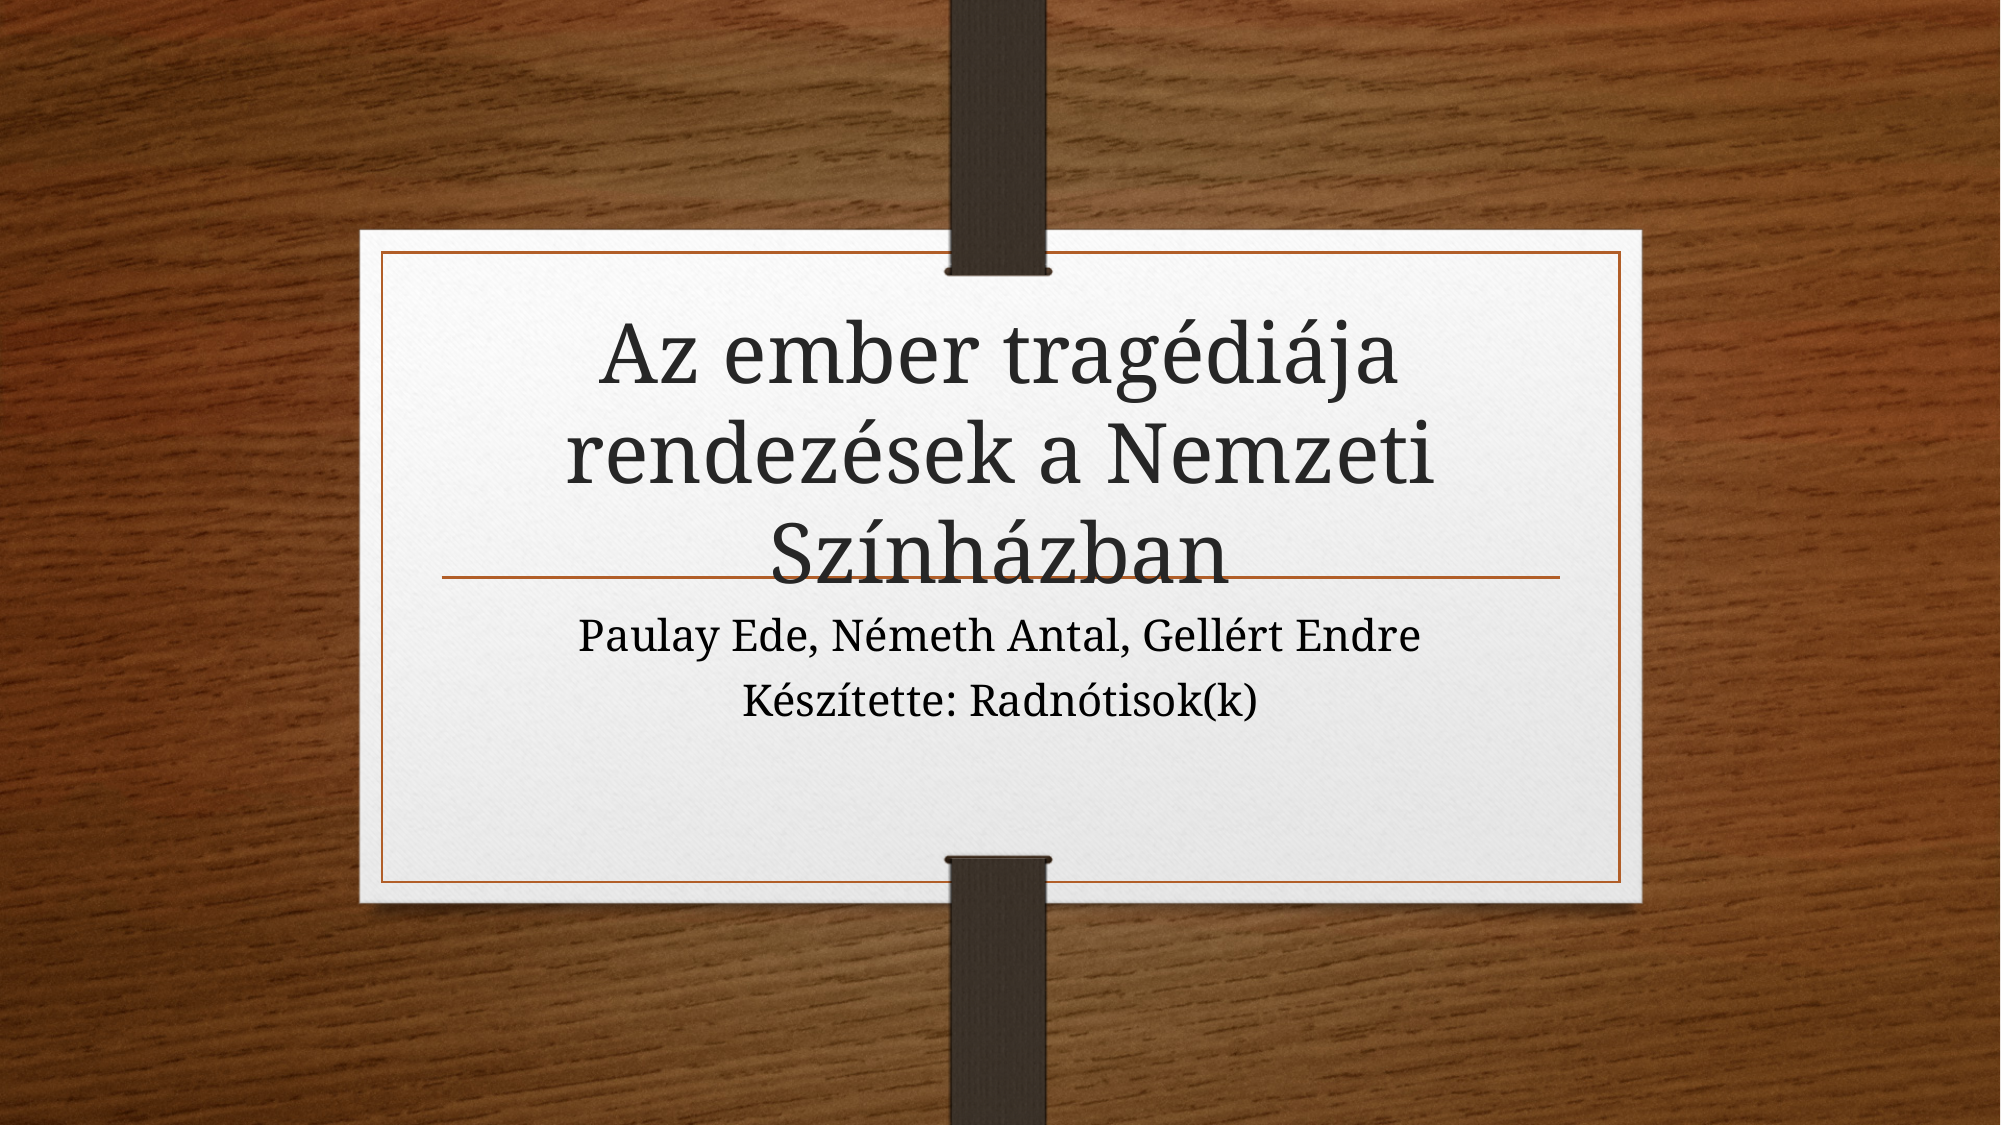

# Az ember tragédiája rendezések a Nemzeti Színházban
Paulay Ede, Németh Antal, Gellért Endre
Készítette: Radnótisok(k)